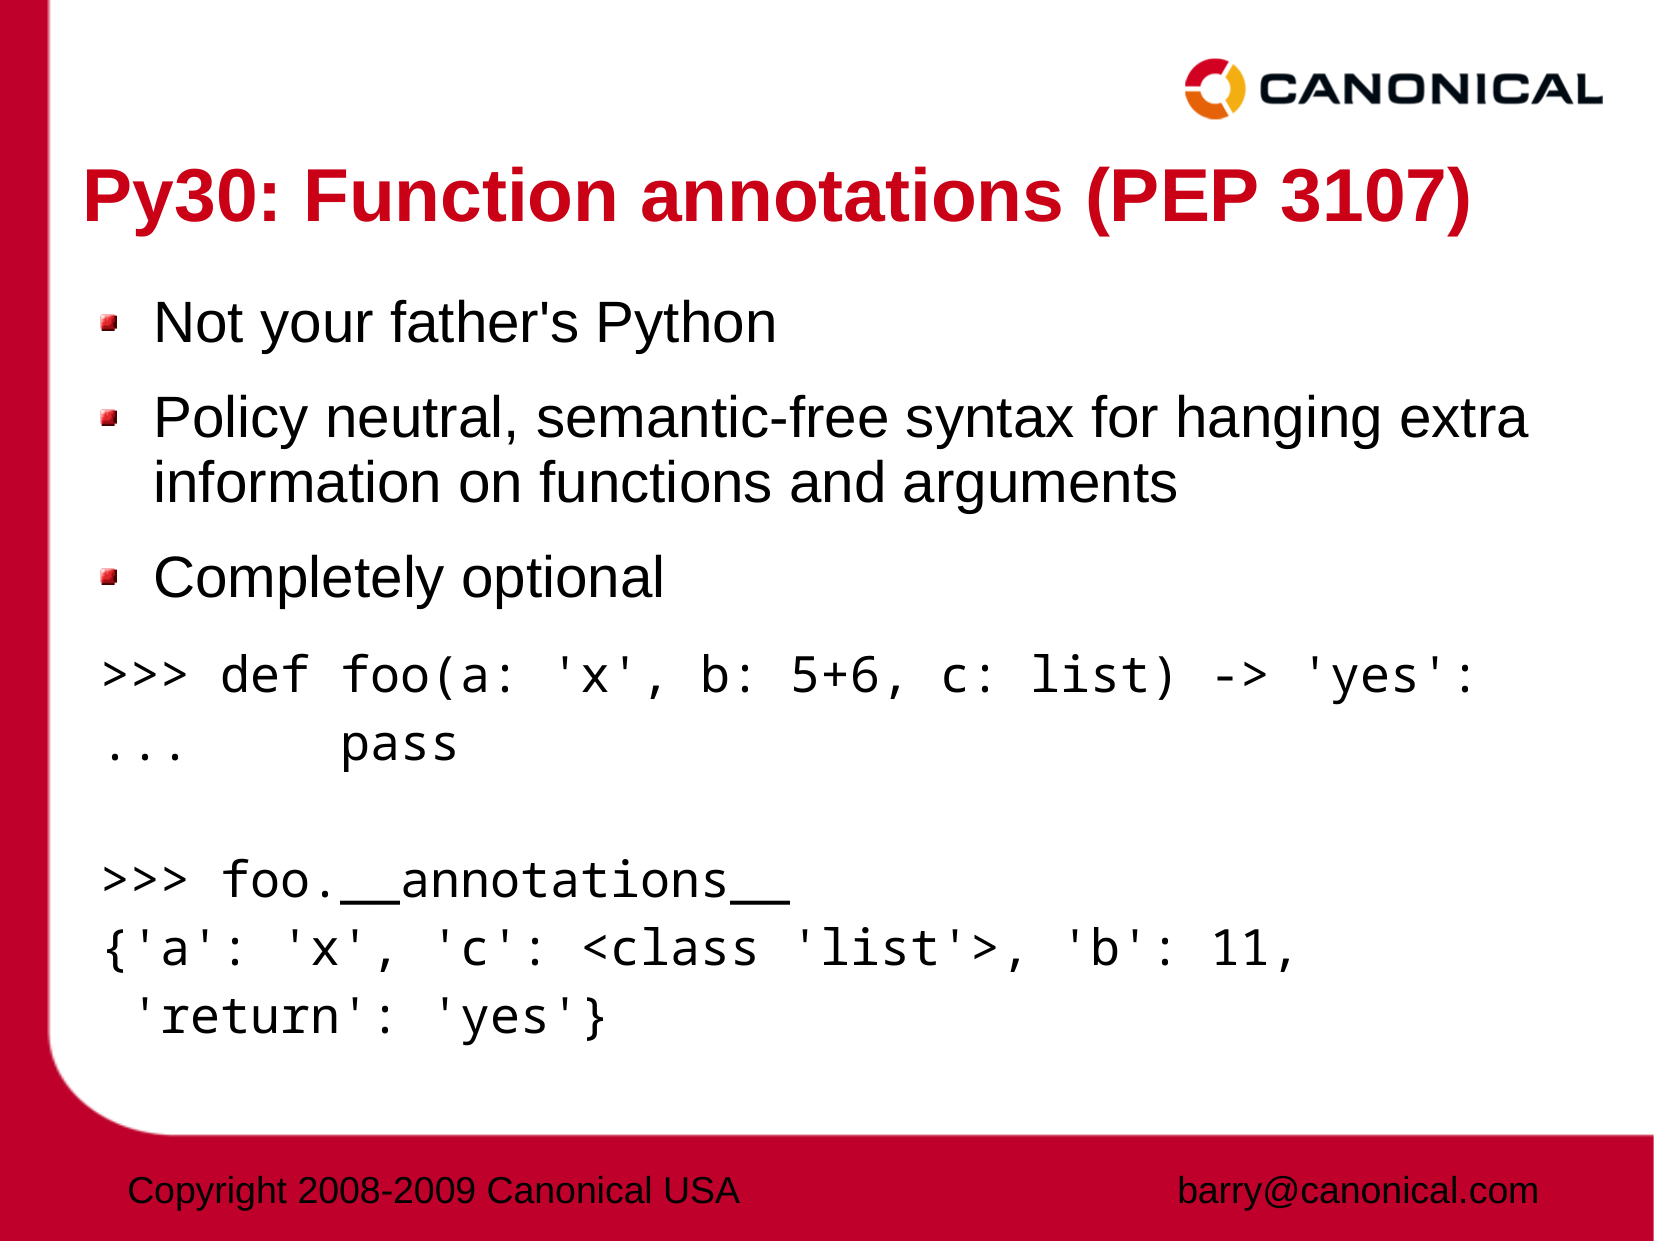

# Py30: Function annotations (PEP 3107)
Not your father's Python
Policy neutral, semantic-free syntax for hanging extra information on functions and arguments
Completely optional
>>> def foo(a: 'x', b: 5+6, c: list) -> 'yes':
... pass
>>> foo.__annotations__
{'a': 'x', 'c': <class 'list'>, 'b': 11,
 'return': 'yes'}